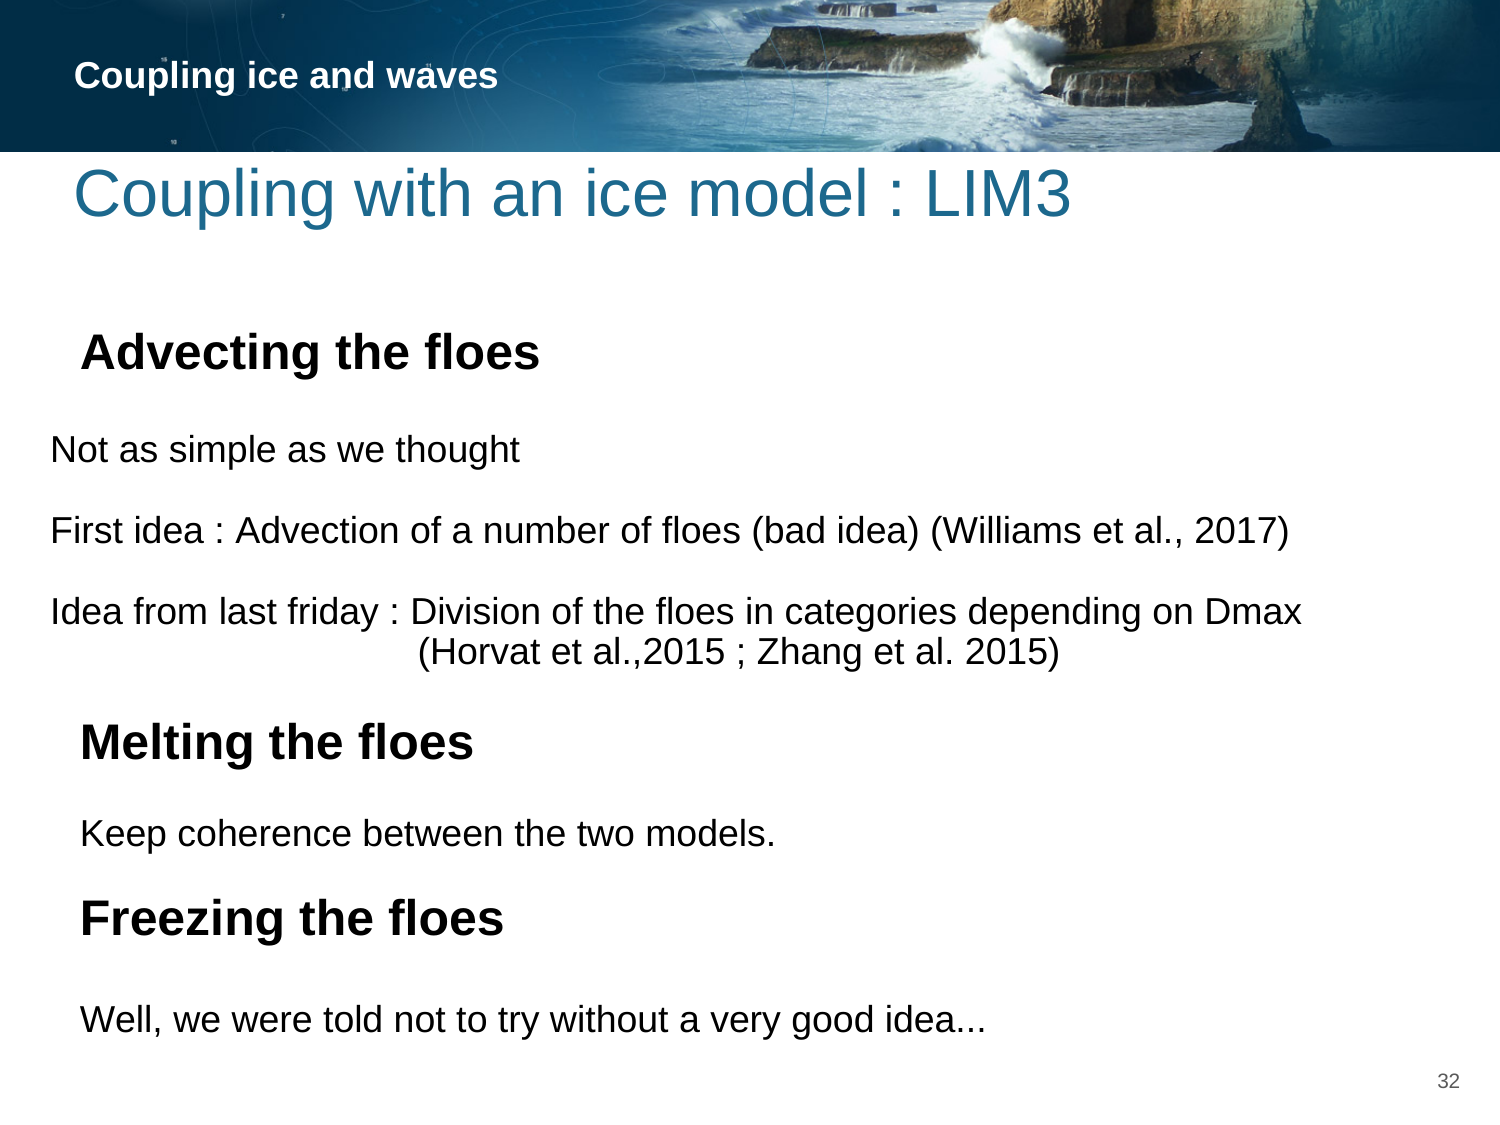

Coupling ice and waves
# Coupling with an ice model : LIM3
Advecting the floes
Not as simple as we thought
First idea : Advection of a number of floes (bad idea) (Williams et al., 2017)
Idea from last friday : Division of the floes in categories depending on Dmax
 (Horvat et al.,2015 ; Zhang et al. 2015)
Melting the floes
Keep coherence between the two models.
Freezing the floes
Well, we were told not to try without a very good idea...